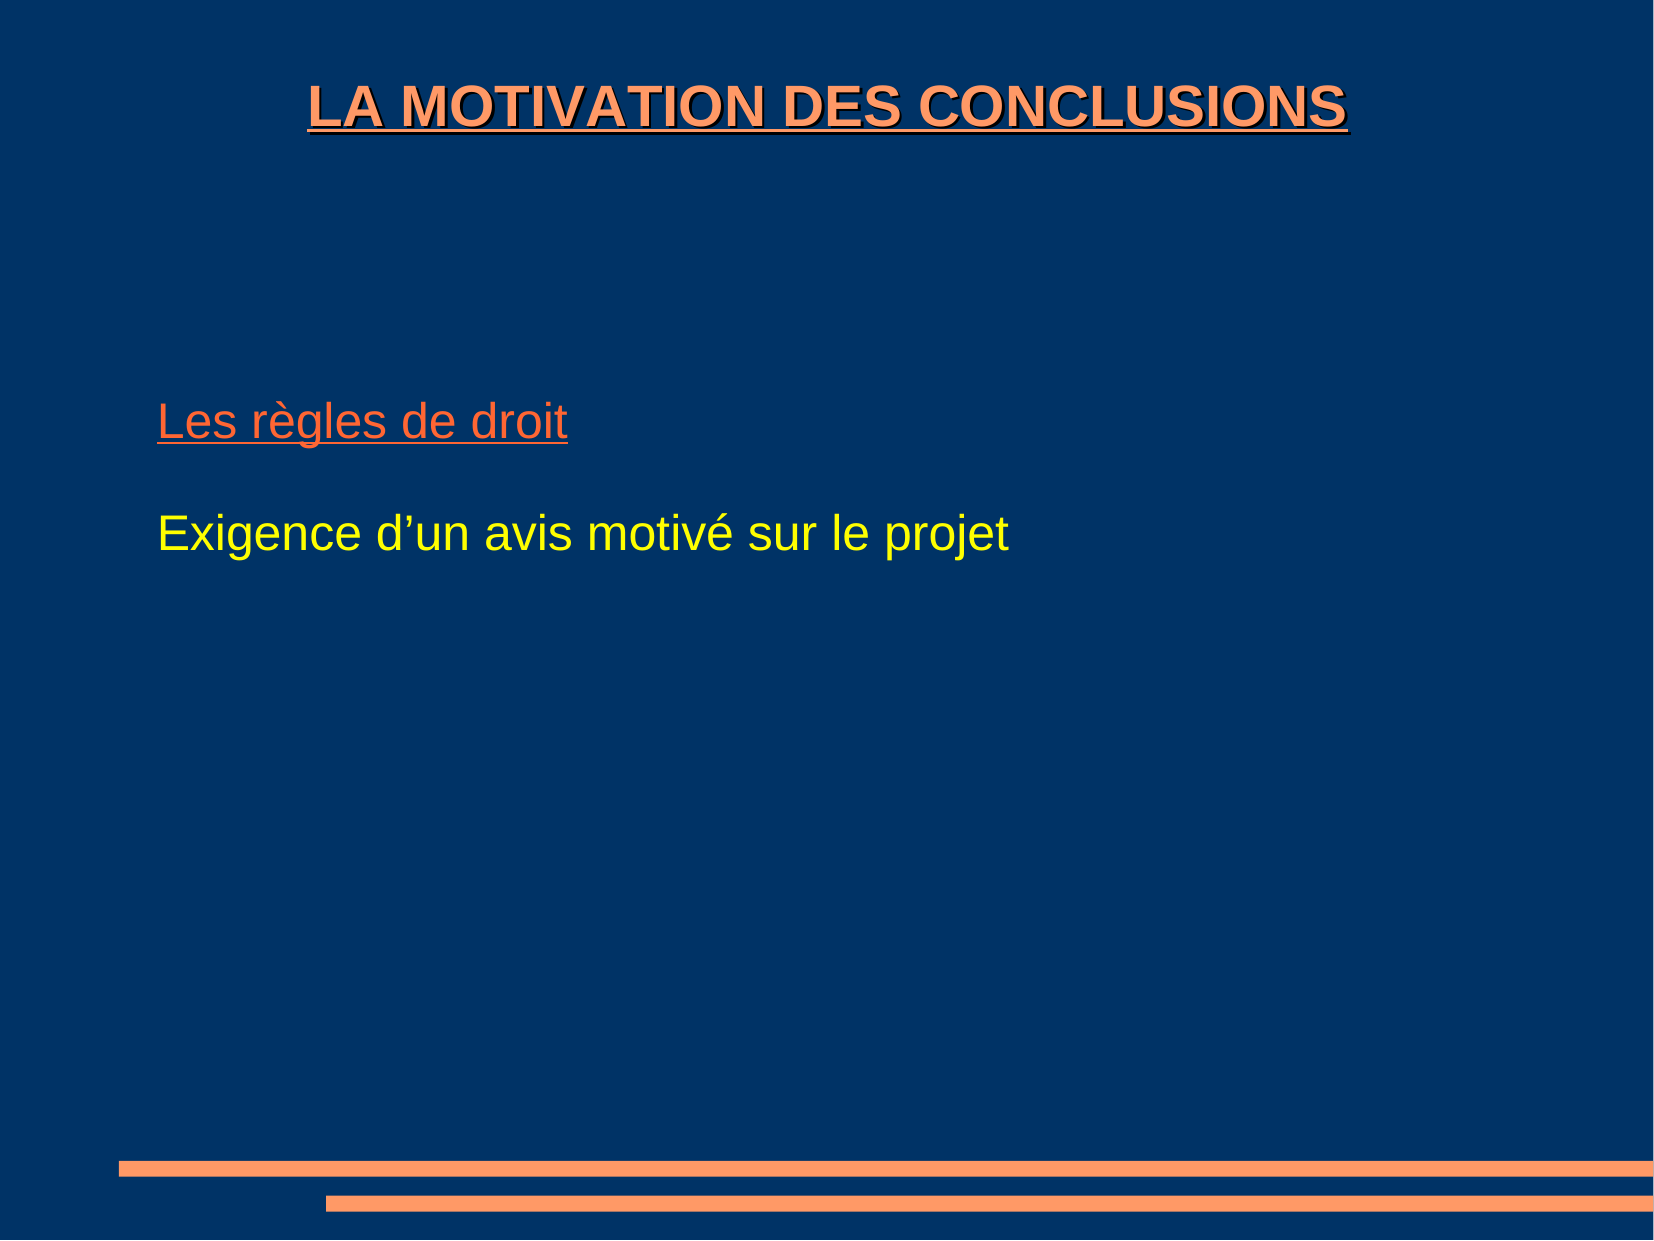

# LA MOTIVATION DES CONCLUSIONS
Les règles de droit
Exigence d’un avis motivé sur le projet